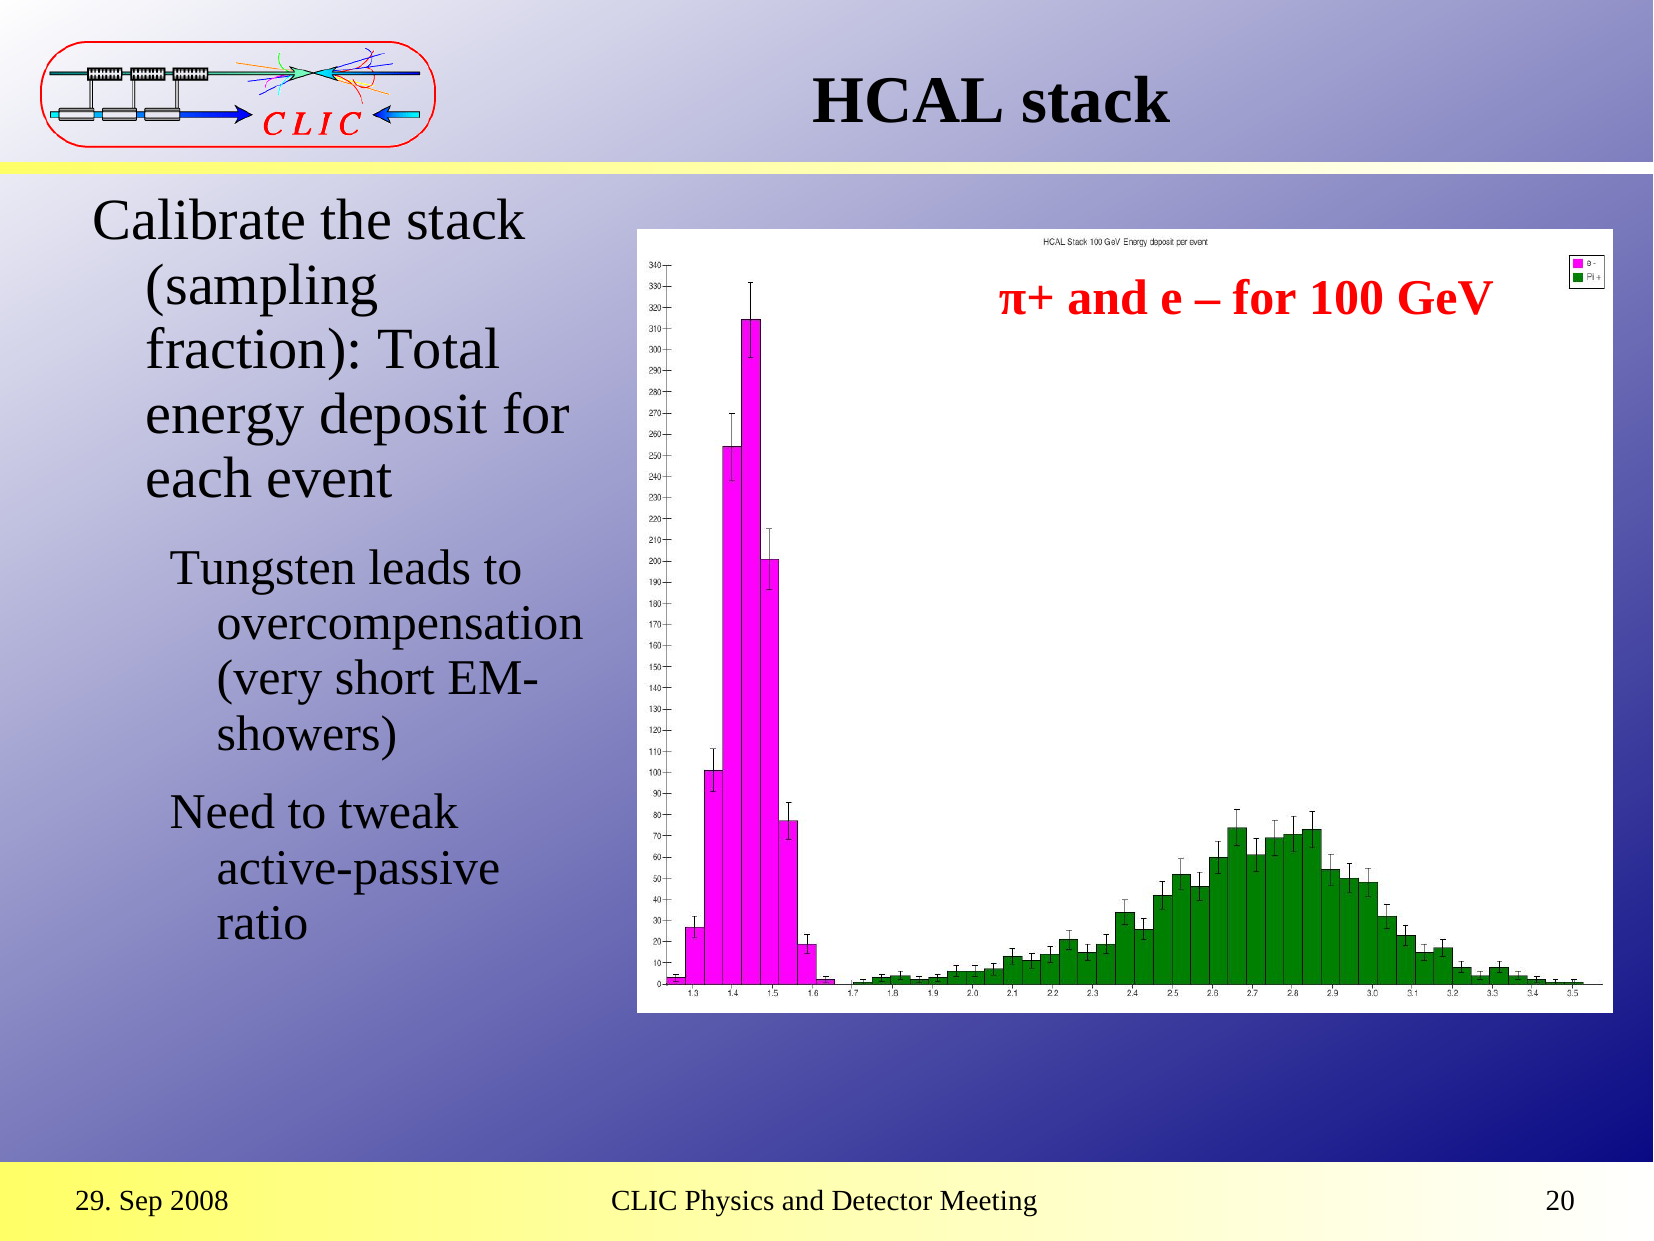

# HCAL stack
Calibrate the stack (sampling fraction): Total energy deposit for each event
Tungsten leads to overcompensation (very short EM-showers)
Need to tweak active-passive ratio
π+ and e – for 100 GeV
29. Sep 2008
CLIC Physics and Detector Meeting
20